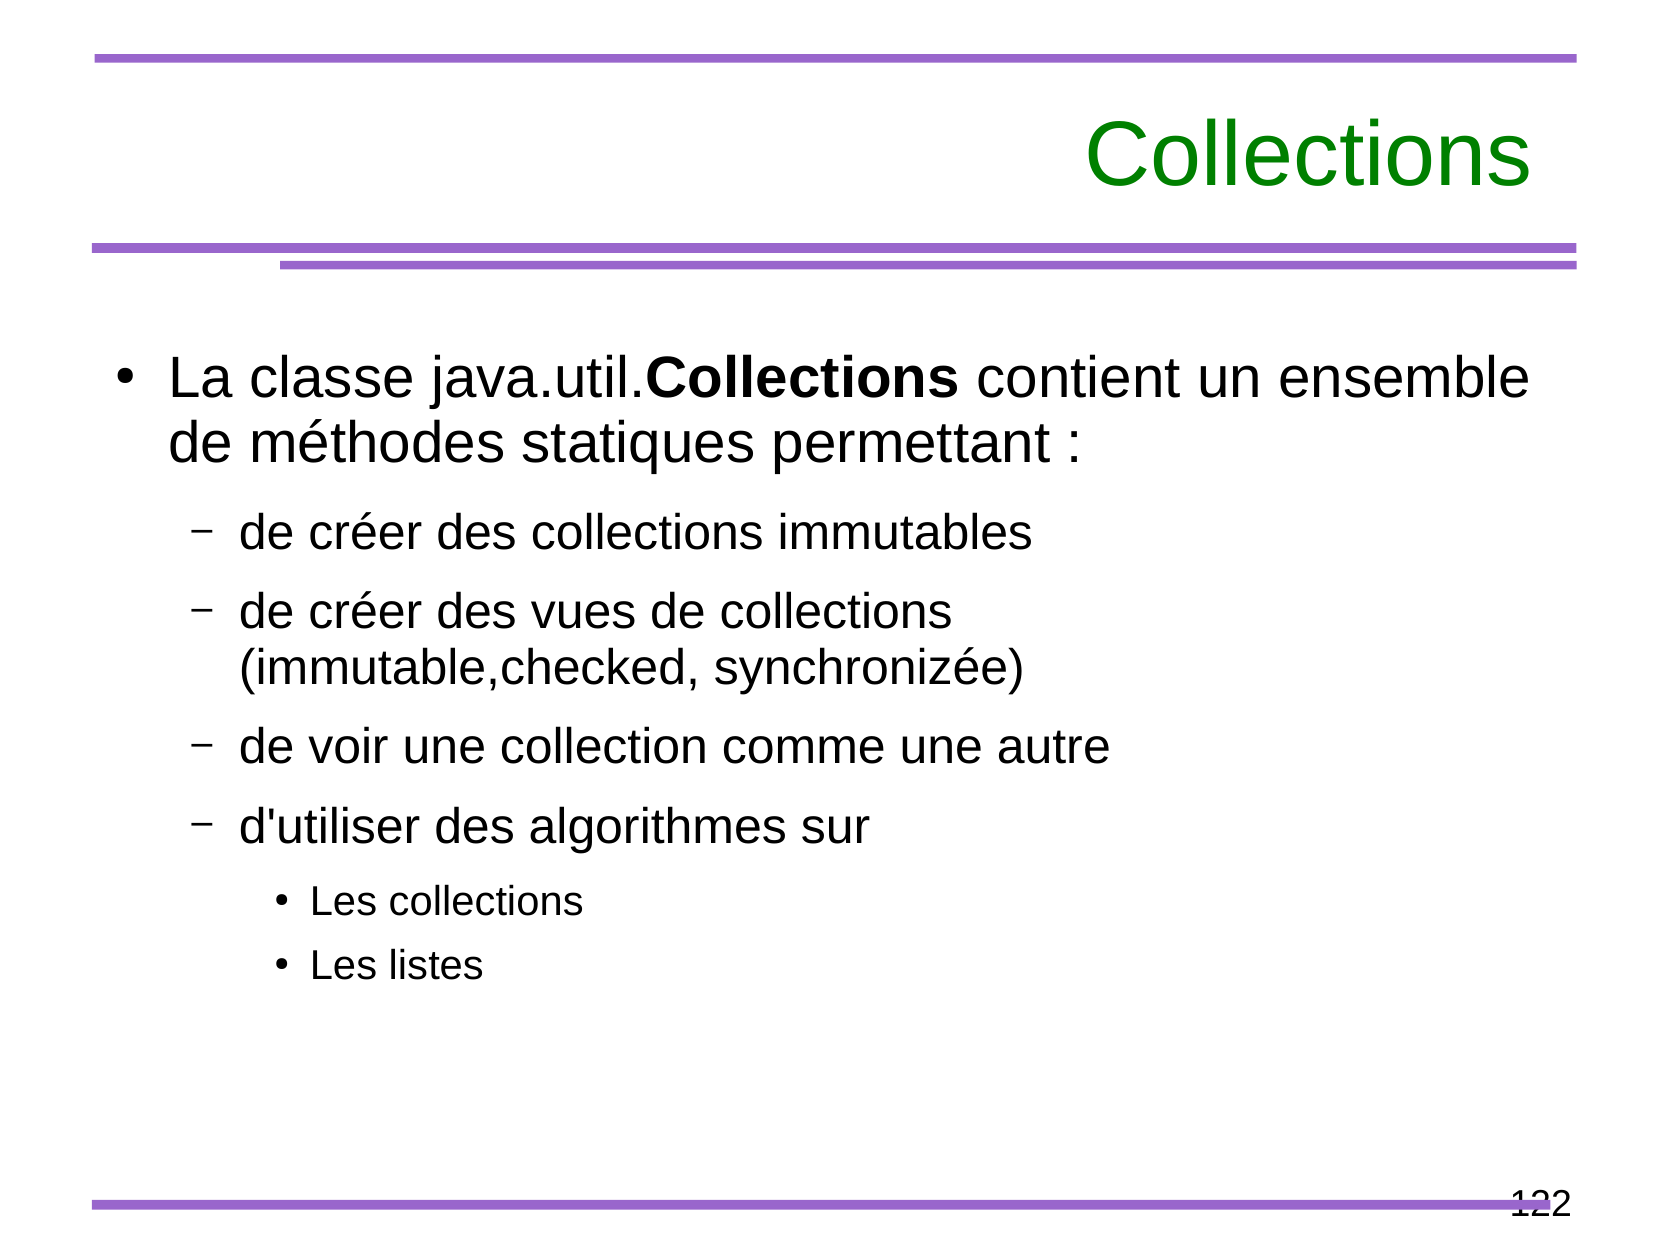

# Collections
La classe java.util.Collections contient un ensemble de méthodes statiques permettant :
de créer des collections immutables
de créer des vues de collections
(immutable,checked, synchronizée)
de voir une collection comme une autre
d'utiliser des algorithmes sur
Les collections
Les listes